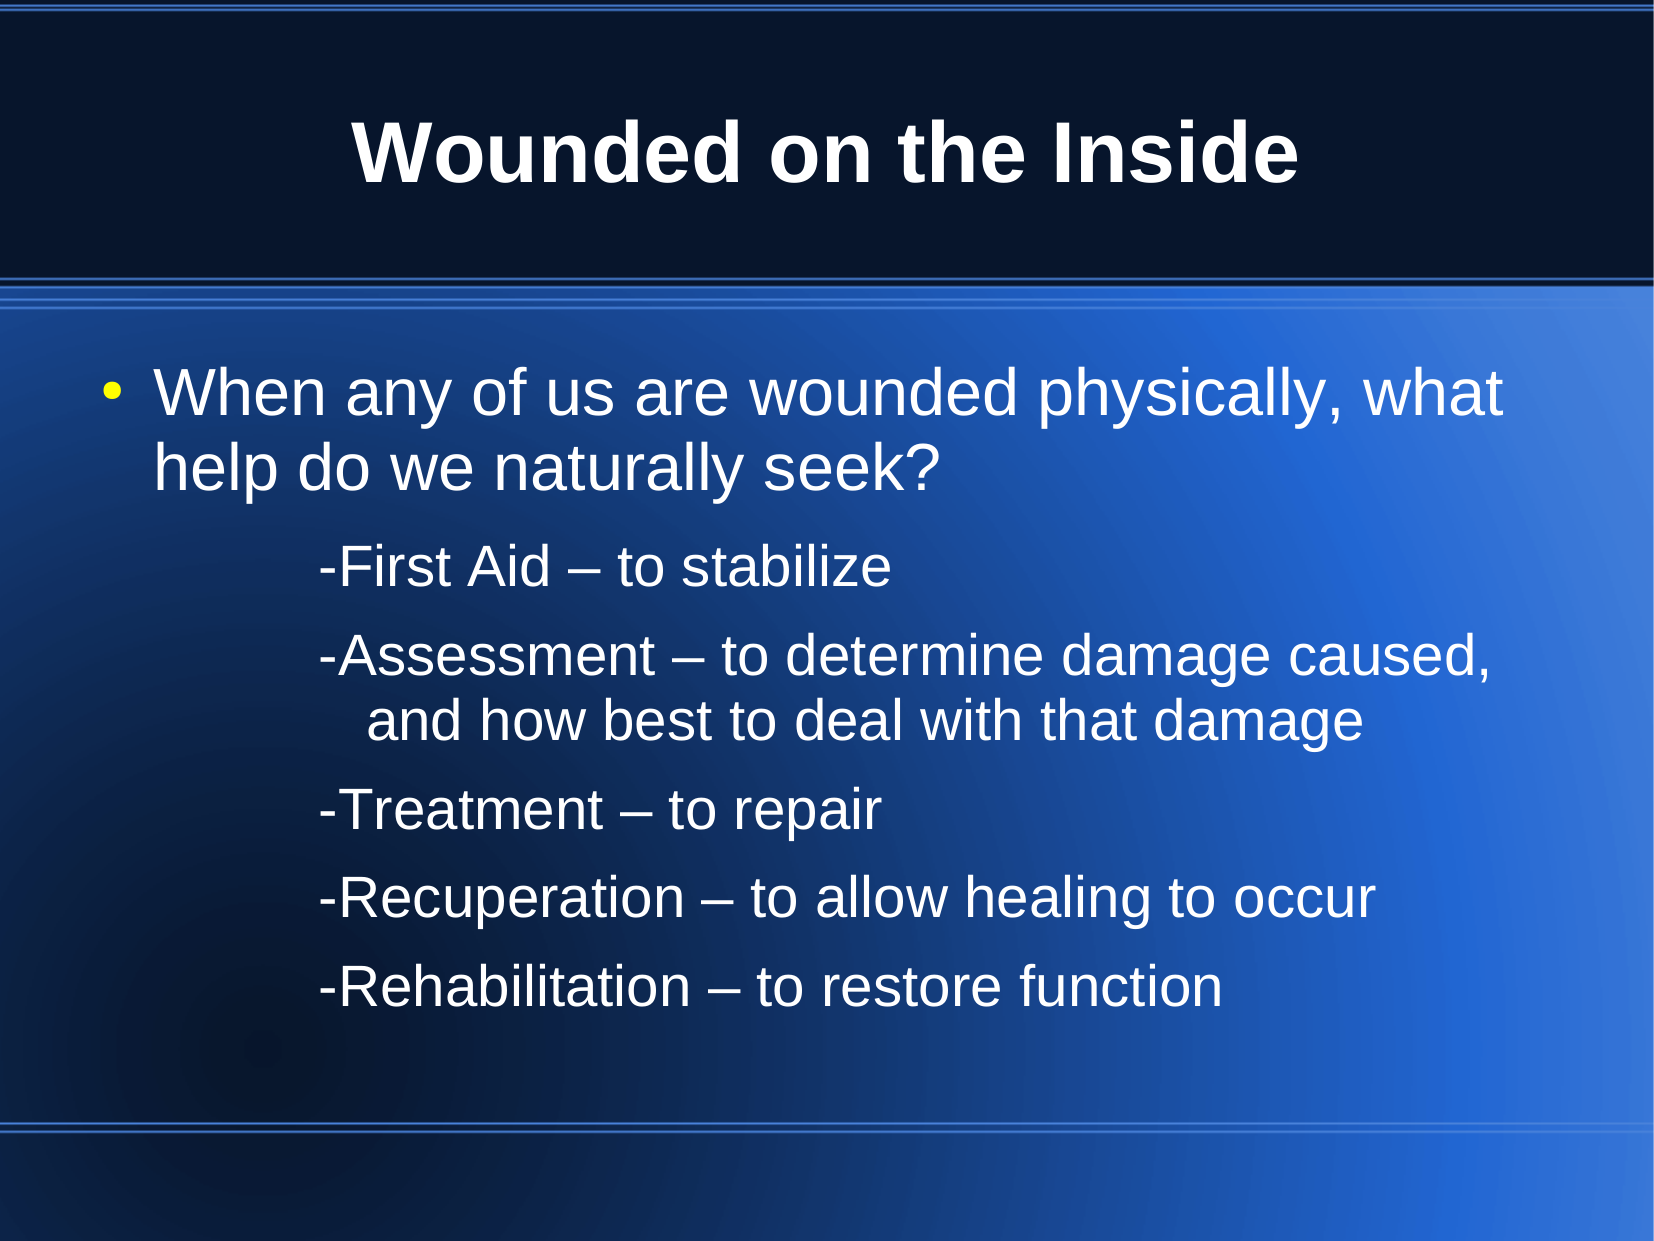

# Wounded on the Inside
When any of us are wounded physically, what help do we naturally seek?
-First Aid – to stabilize
-Assessment – to determine damage caused, and how best to deal with that damage
-Treatment – to repair
-Recuperation – to allow healing to occur
-Rehabilitation – to restore function